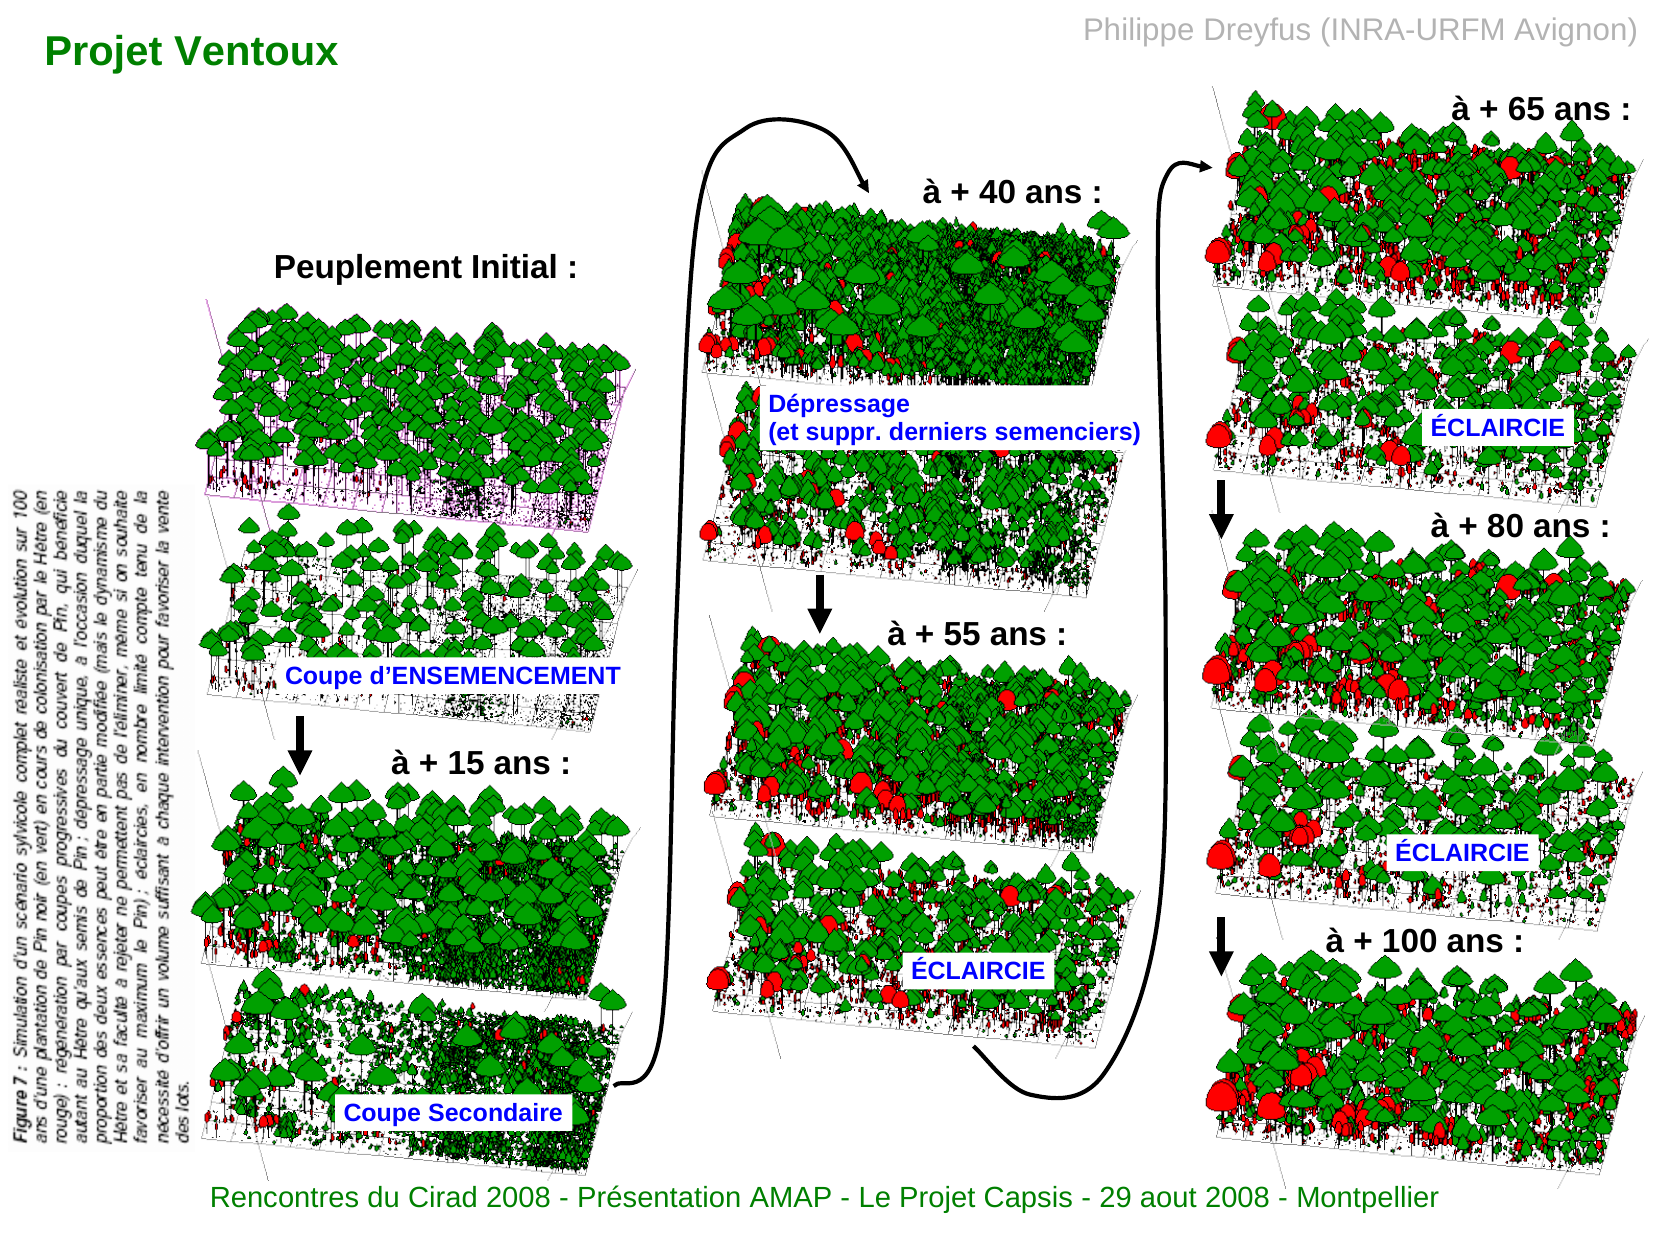

Philippe Dreyfus (INRA-URFM Avignon)
Projet Ventoux
à + 65 ans :
ÉCLAIRCIE
à + 40 ans :
Dépressage
(et suppr. derniers semenciers)
Peuplement Initial :
à + 80 ans :
ÉCLAIRCIE
à + 55 ans :
ÉCLAIRCIE
Coupe d’ENSEMENCEMENT
à + 15 ans :
Coupe Secondaire
à + 100 ans :